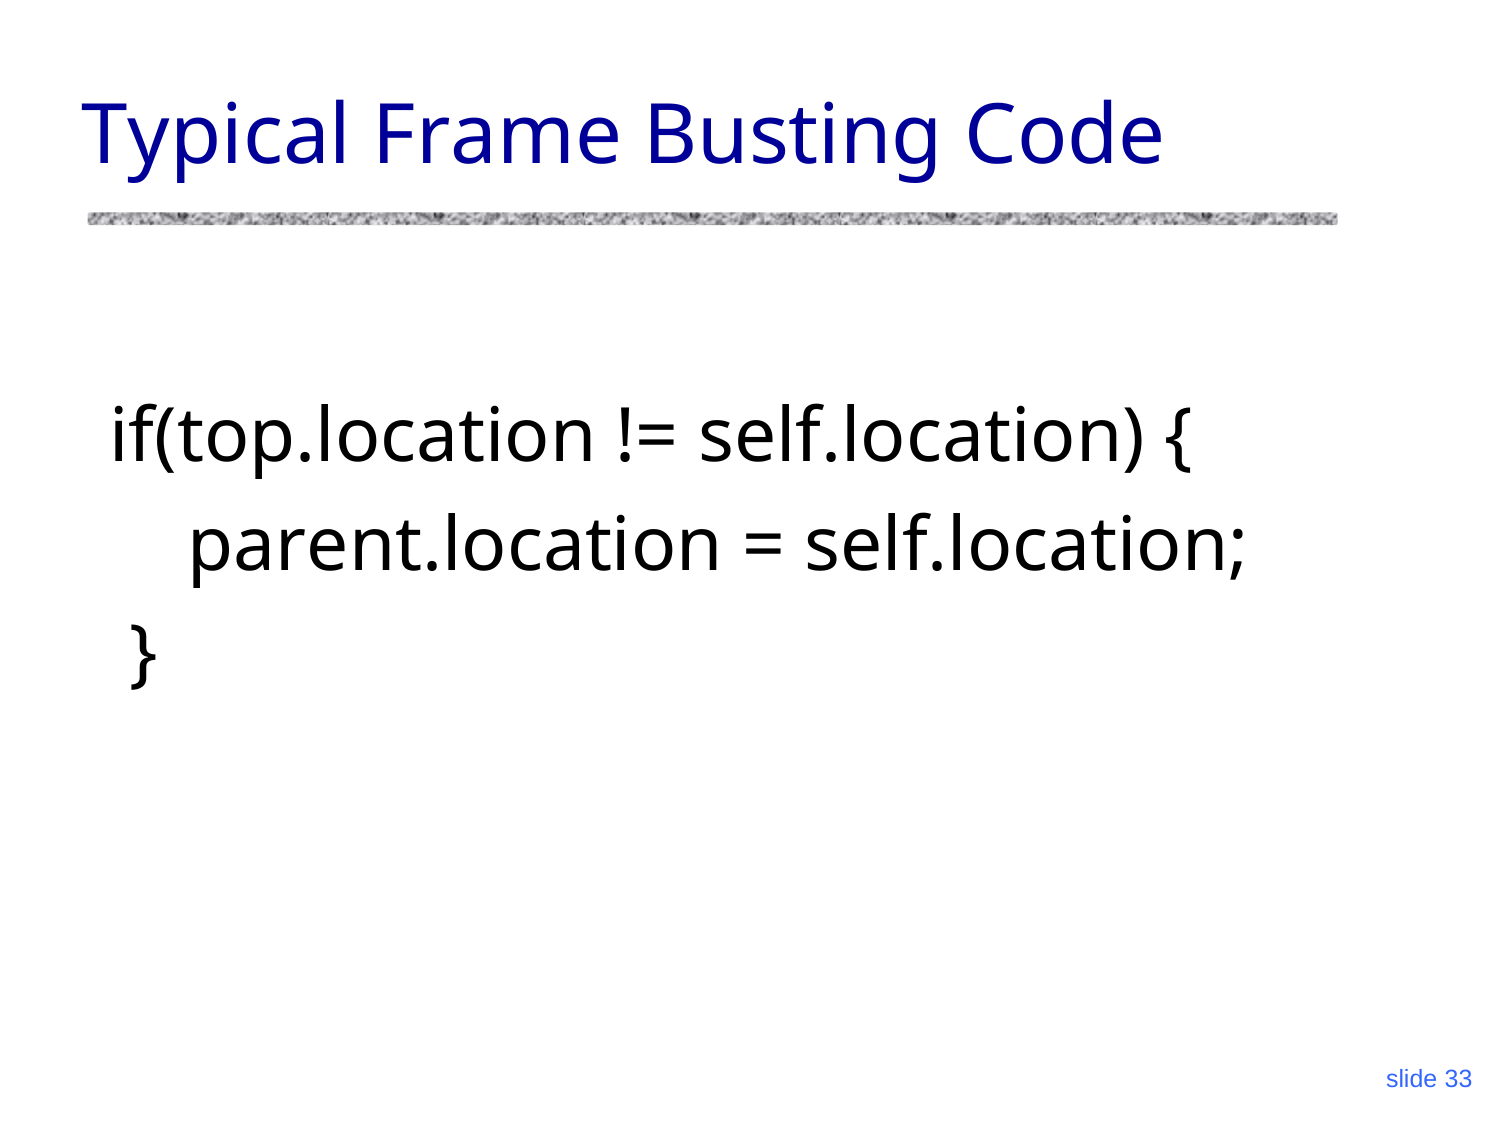

Typical Frame Busting Code
 if(top.location != self.location) {
 parent.location = self.location;
 }
slide